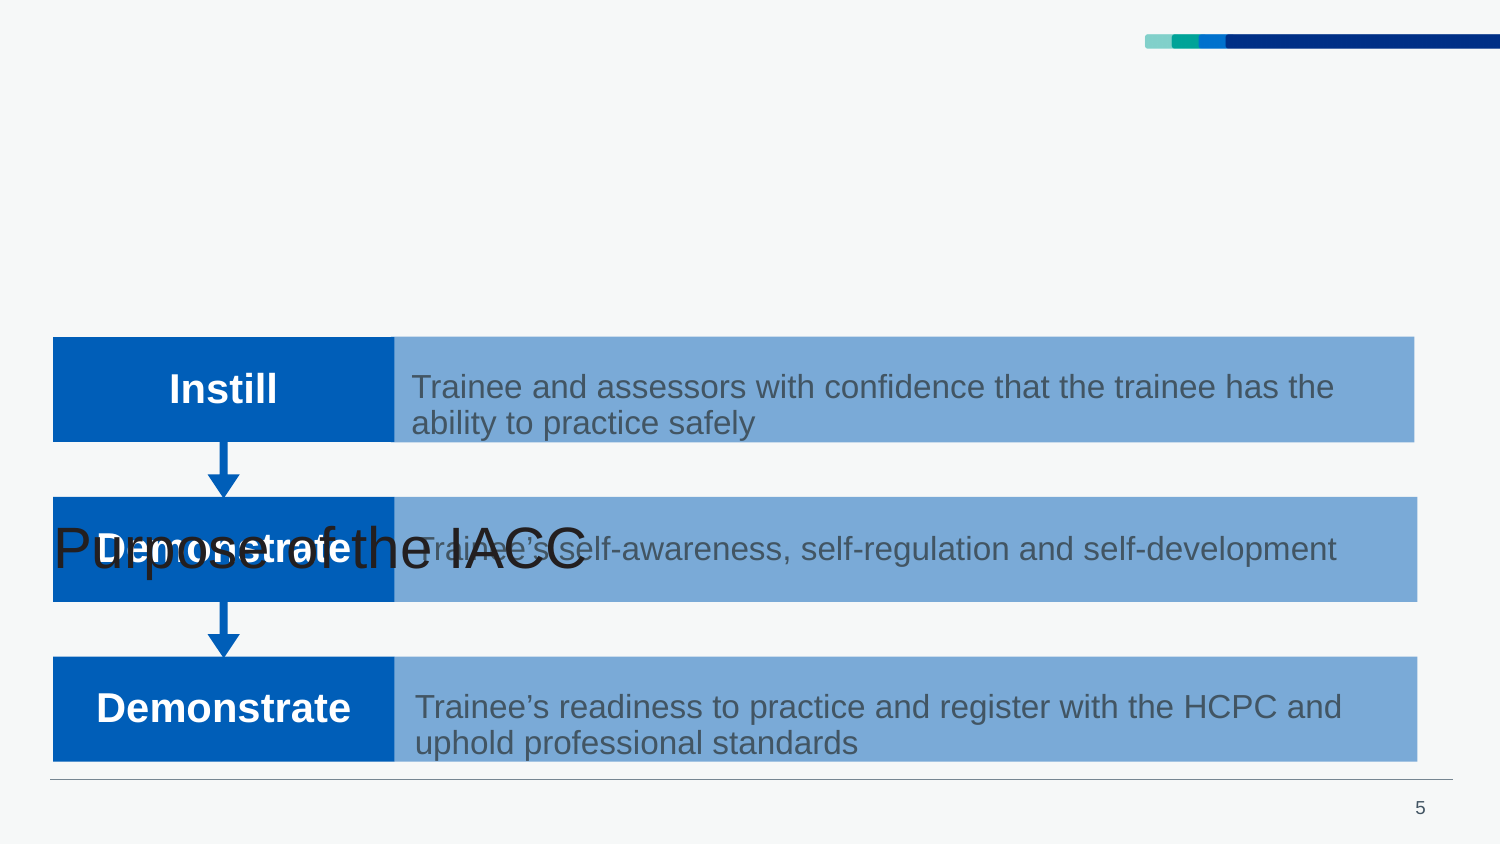

# Purpose of the IACC
Trainee and assessors with confidence that the trainee has the ability to practice safely
Instill
Demonstrate
Trainee’s self-awareness, self-regulation and self-development
Demonstrate
Trainee’s readiness to practice and register with the HCPC and uphold professional standards